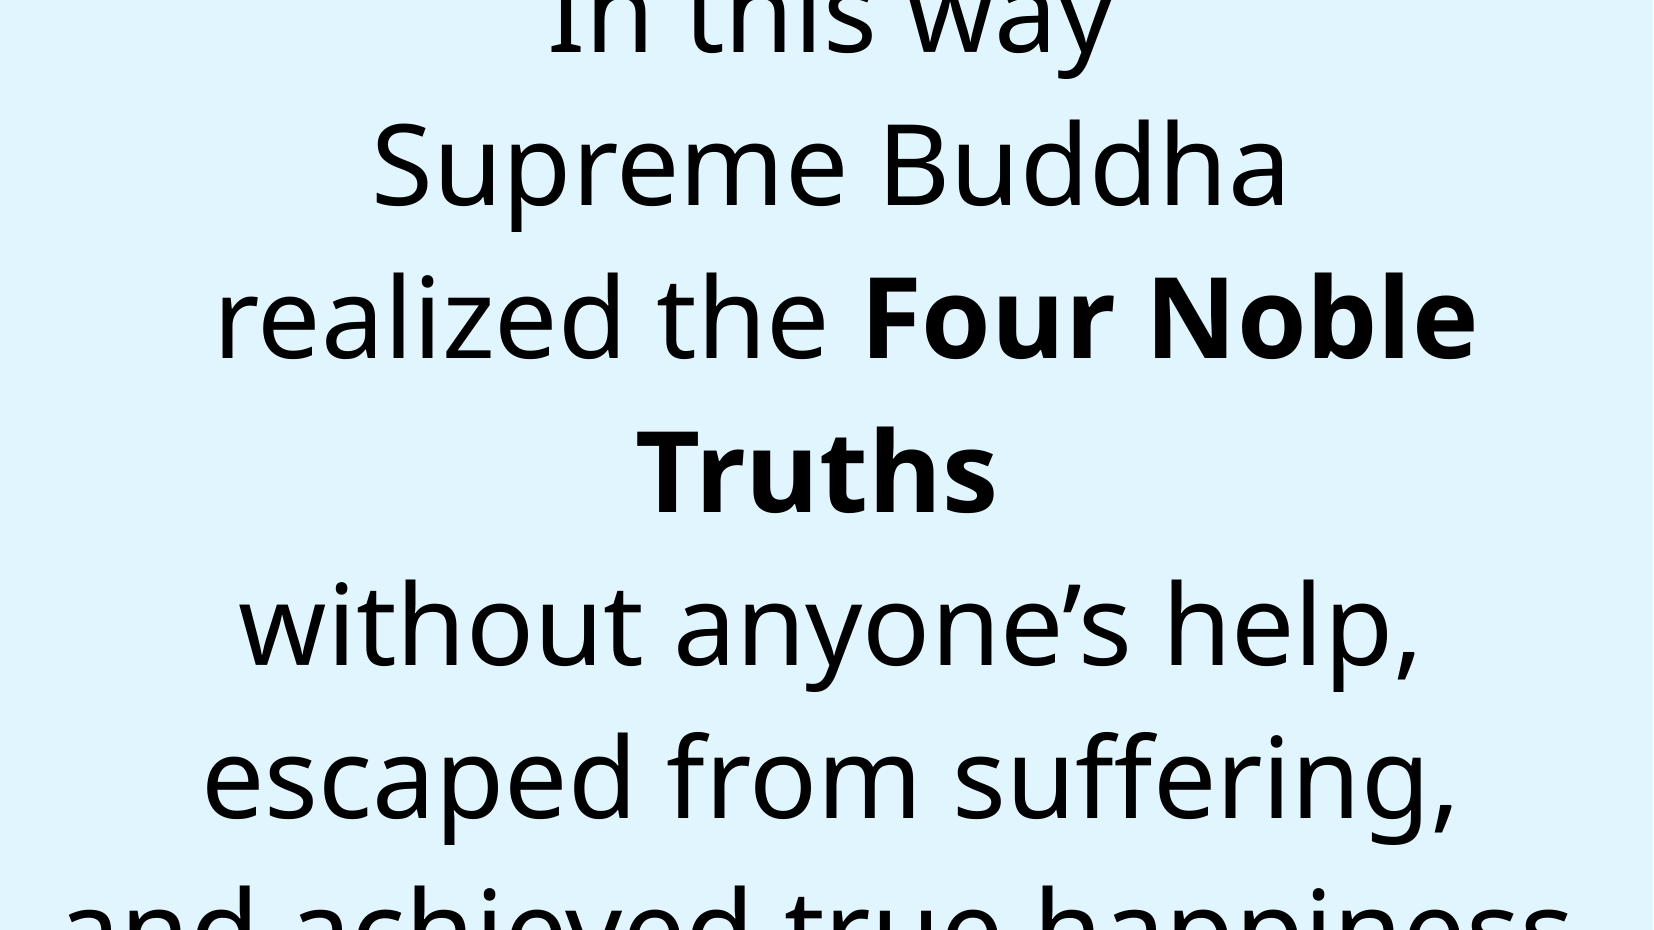

# In this way
Supreme Buddha
 realized the Four Noble Truths
without anyone’s help,
escaped from suffering,
and achieved true happiness.